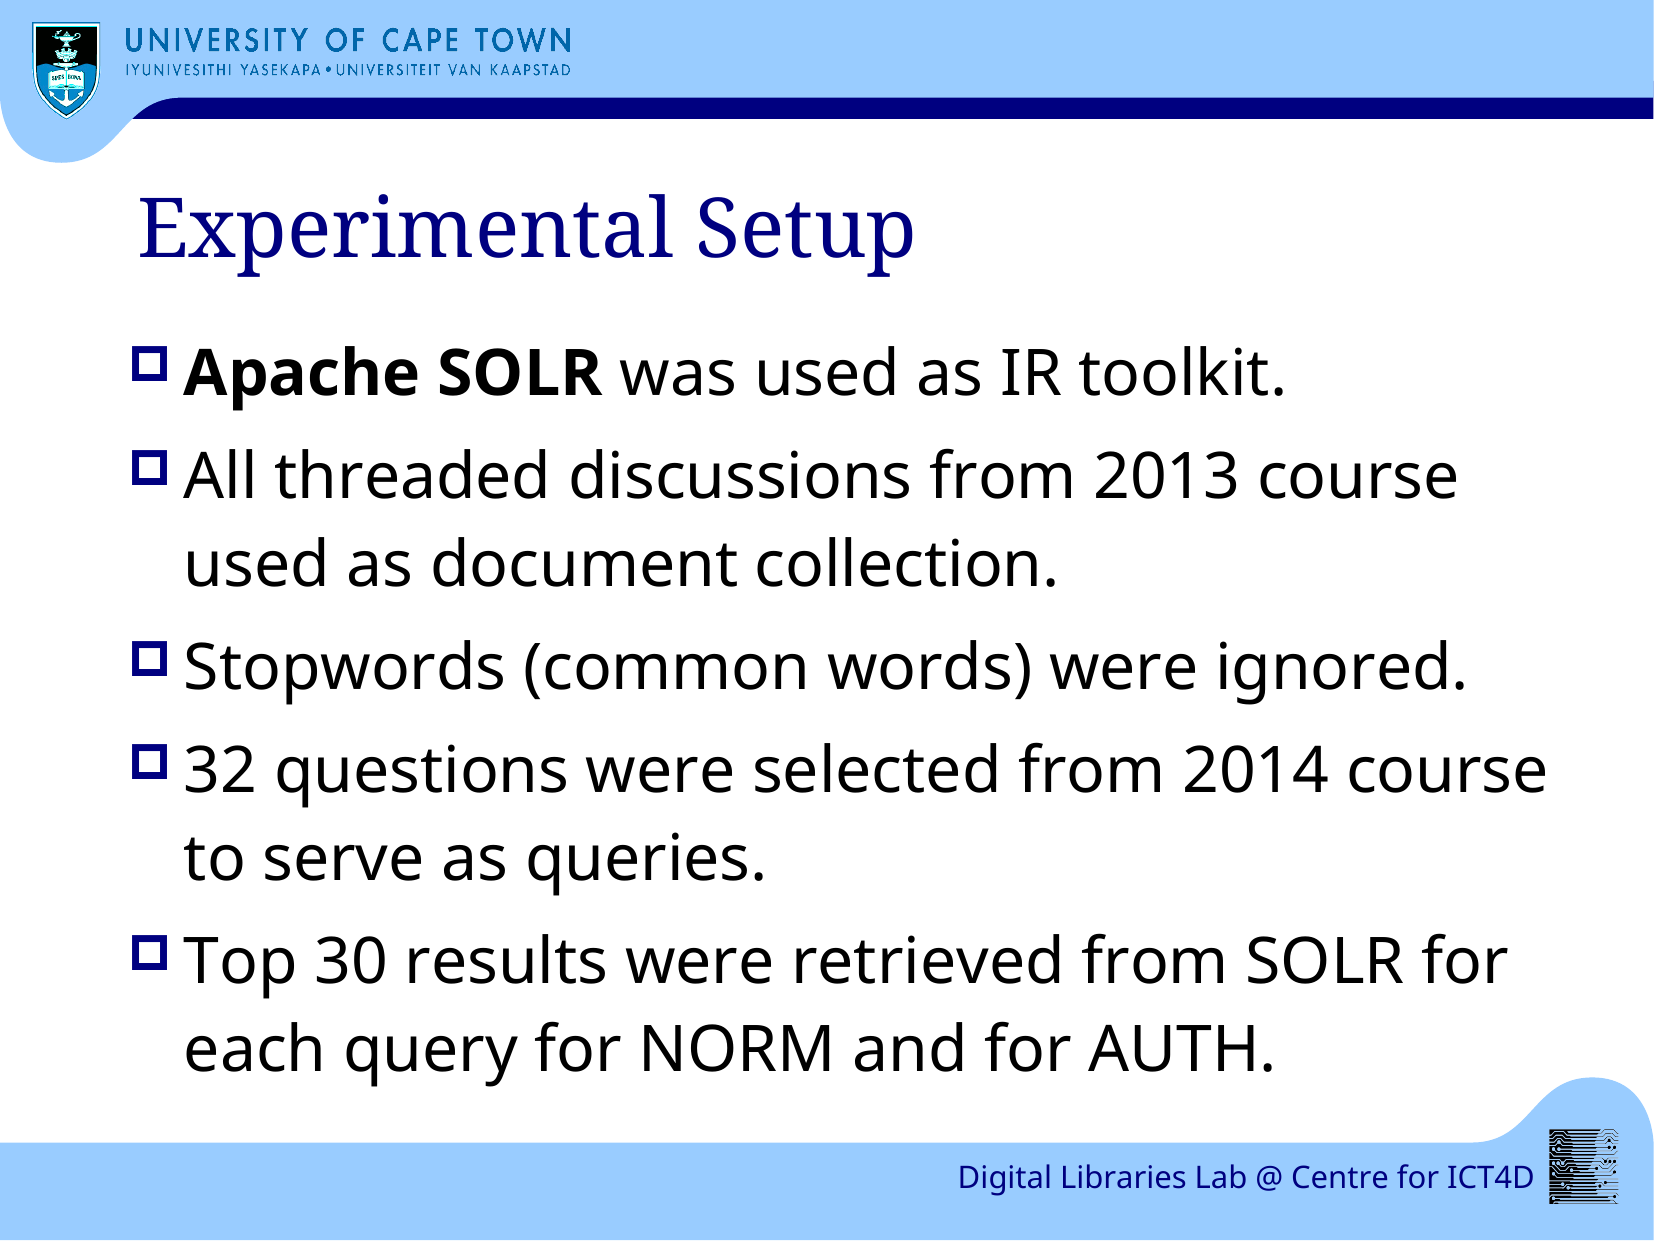

# Experimental Setup
Apache SOLR was used as IR toolkit.
All threaded discussions from 2013 course used as document collection.
Stopwords (common words) were ignored.
32 questions were selected from 2014 course to serve as queries.
Top 30 results were retrieved from SOLR for each query for NORM and for AUTH.